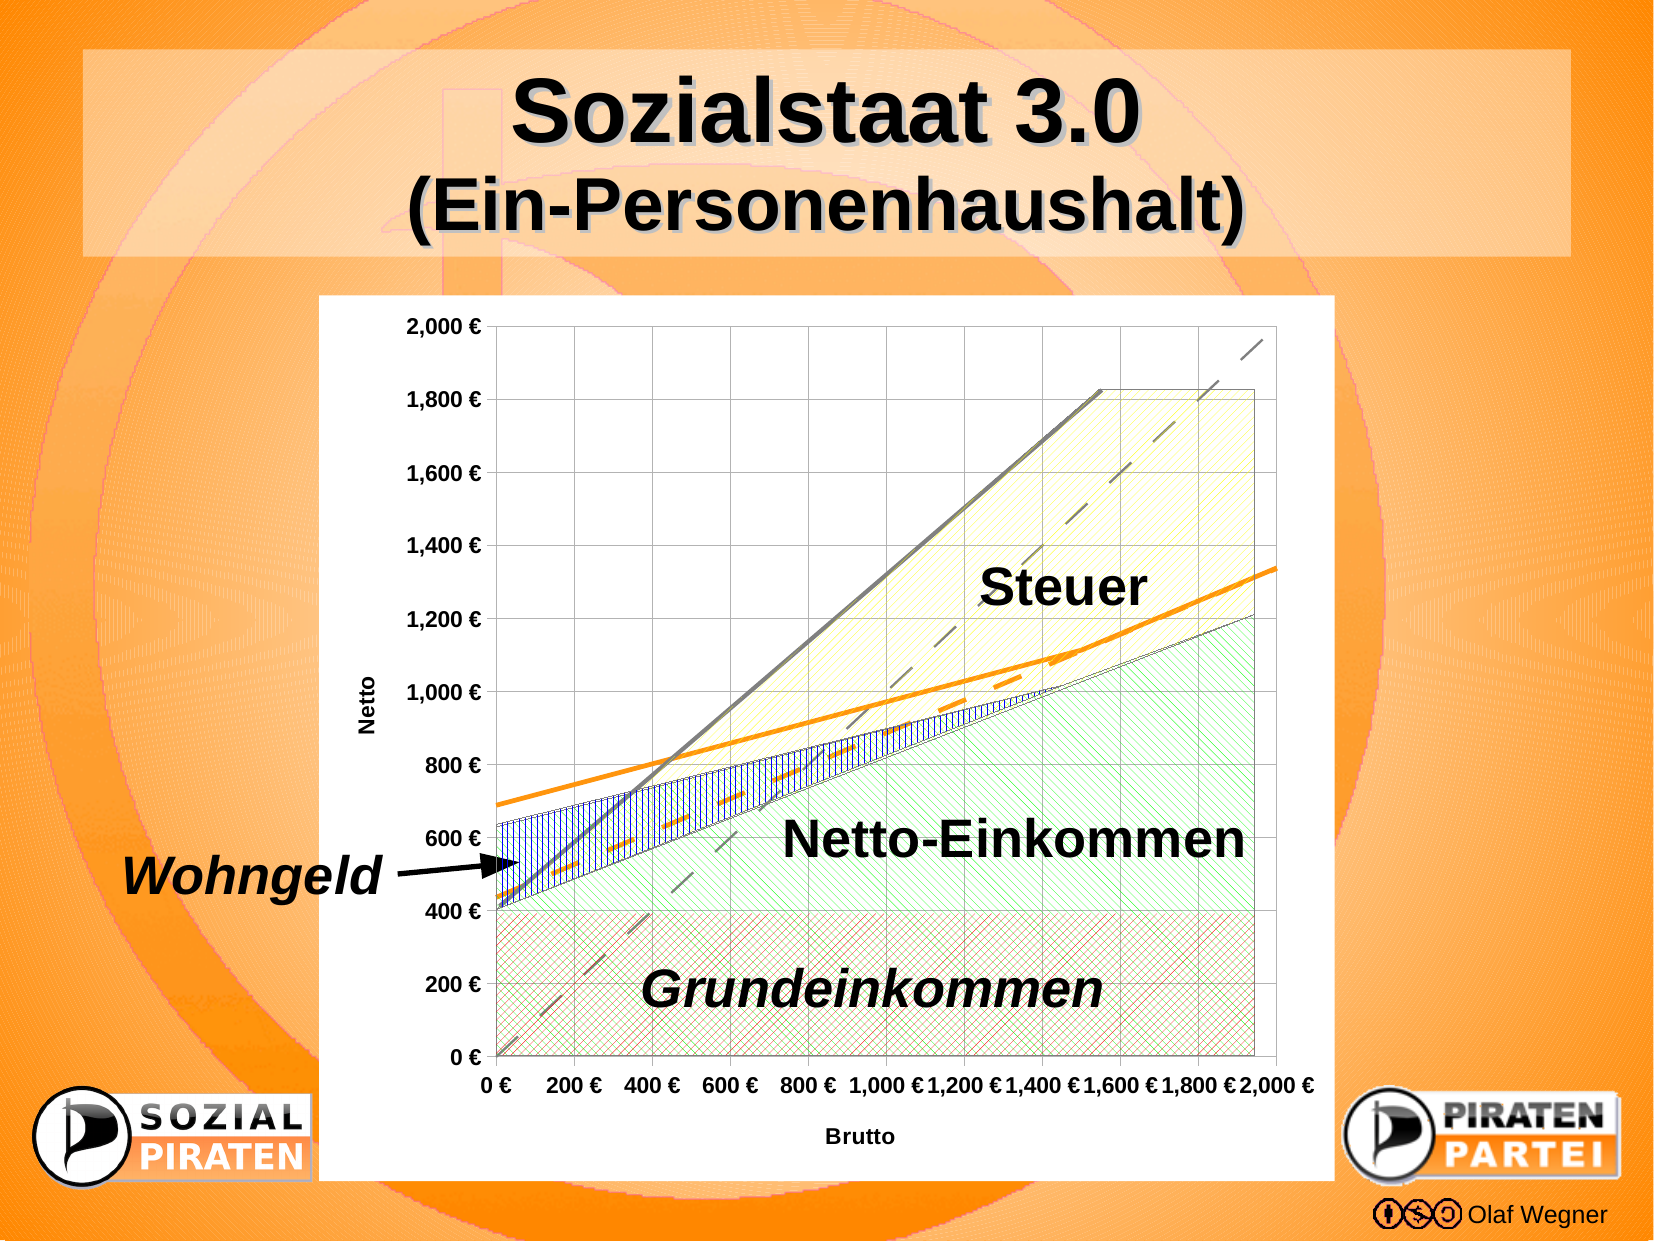

# Sozialstaat 3.0 (Ein-Personenhaushalt)
### Chart
| Category | | | |
|---|---|---|---|
Steuer
Netto-Einkommen
Wohngeld
Grundeinkommen
Olaf Wegner